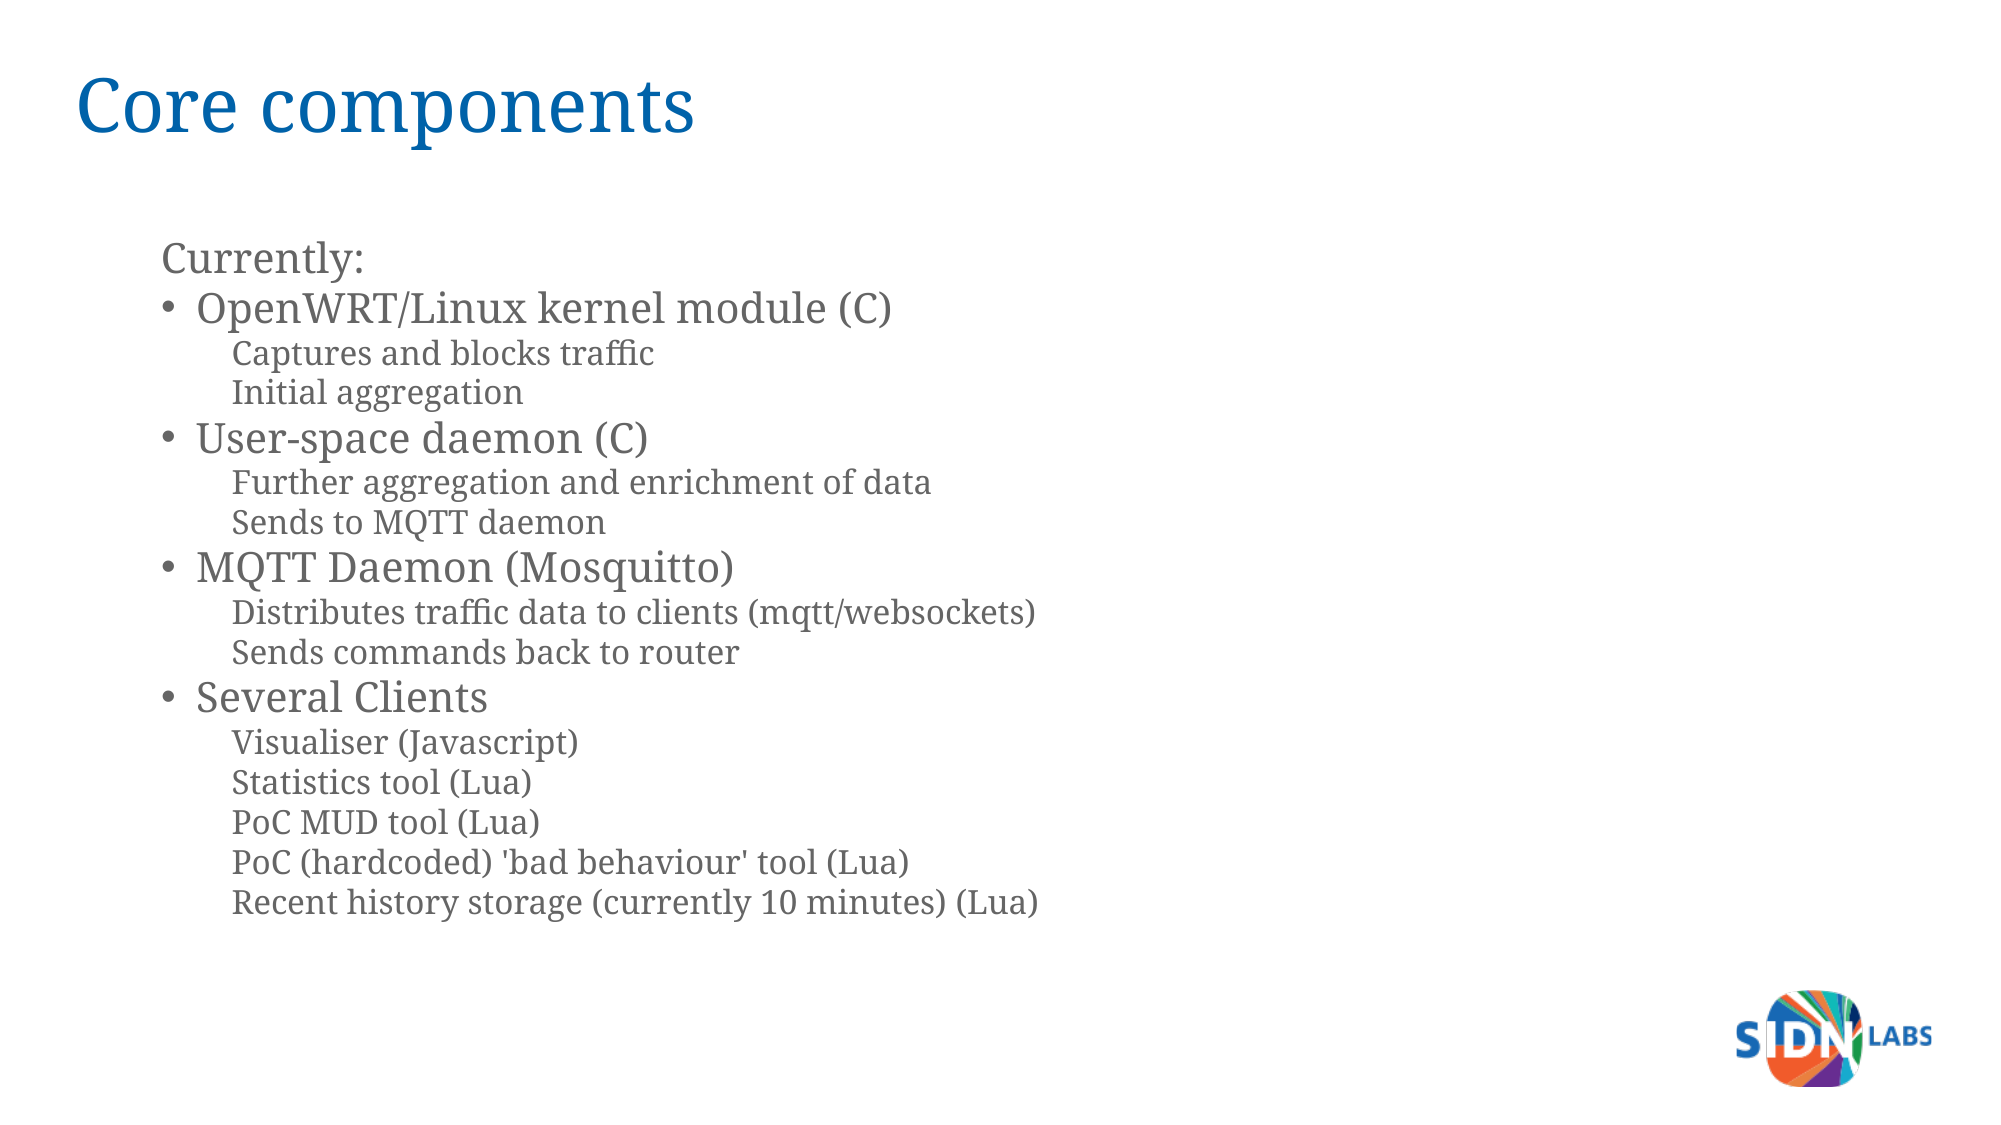

Core components
Currently:
OpenWRT/Linux kernel module (C)
Captures and blocks traffic
Initial aggregation
User-space daemon (C)
Further aggregation and enrichment of data
Sends to MQTT daemon
MQTT Daemon (Mosquitto)
Distributes traffic data to clients (mqtt/websockets)
Sends commands back to router
Several Clients
Visualiser (Javascript)
Statistics tool (Lua)
PoC MUD tool (Lua)
PoC (hardcoded) 'bad behaviour' tool (Lua)
Recent history storage (currently 10 minutes) (Lua)